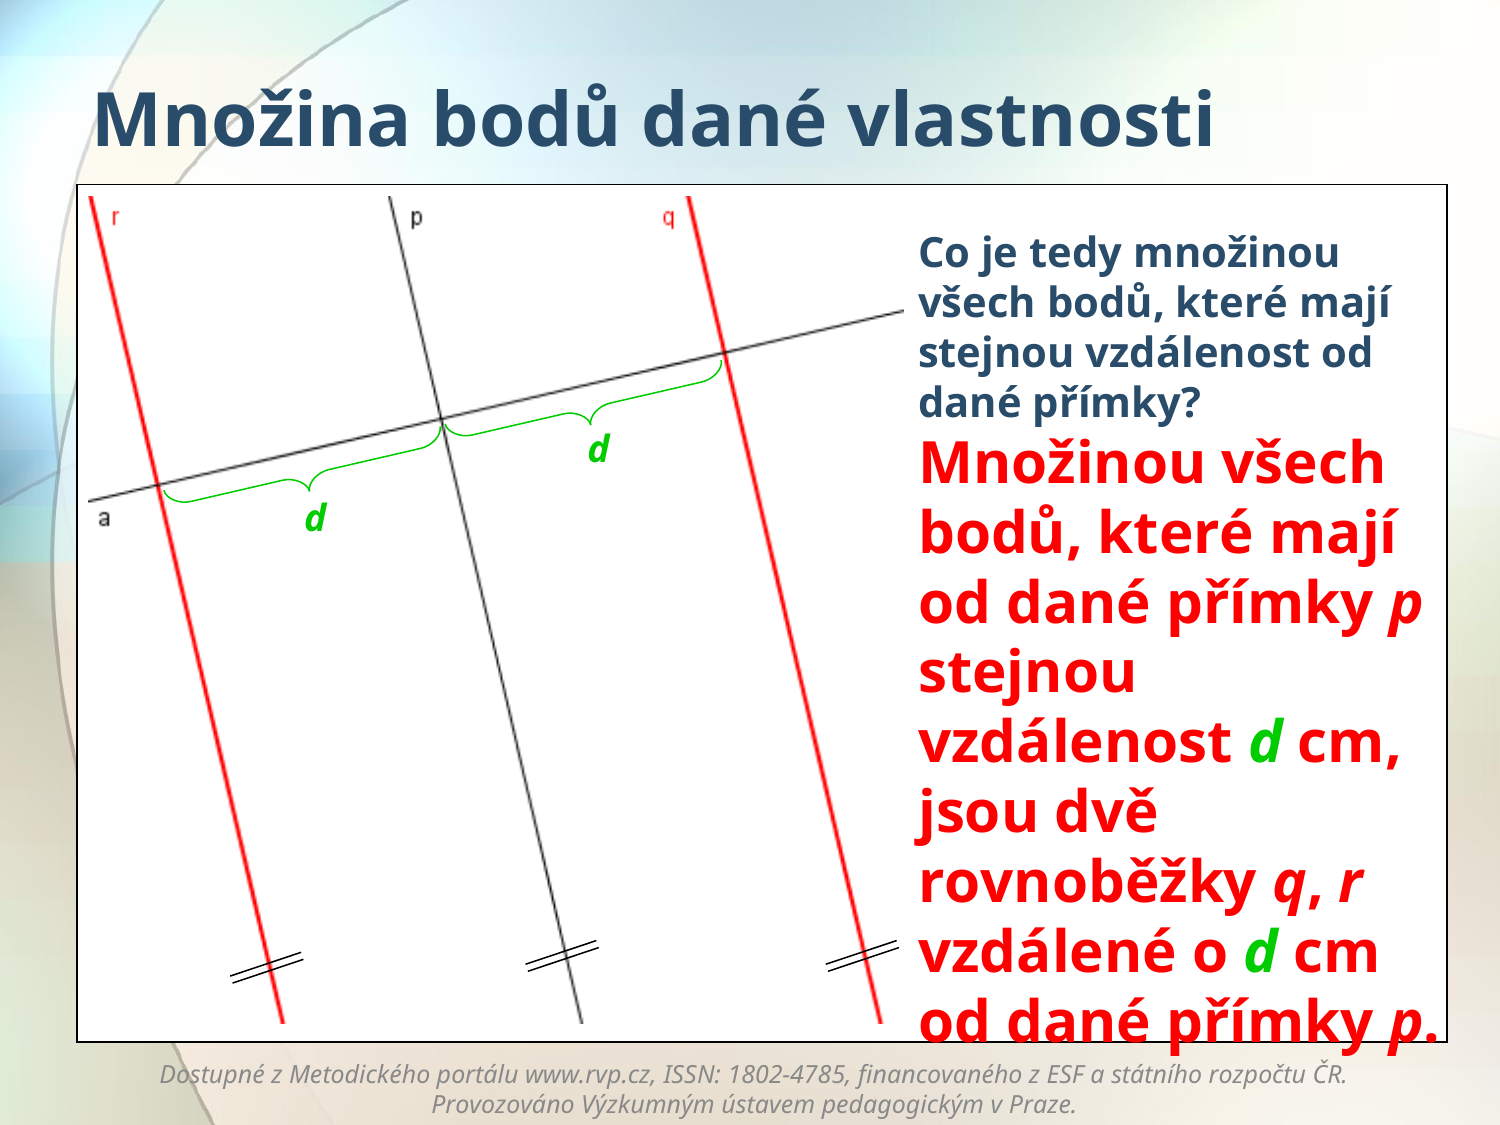

# Množina bodů dané vlastnosti
Co je tedy množinou všech bodů, které mají stejnou vzdálenost od dané přímky?
d
d
Množinou všech bodů, které mají od dané přímky p stejnou vzdálenost d cm, jsou dvě rovnoběžky q, r vzdálené o d cm od dané přímky p.